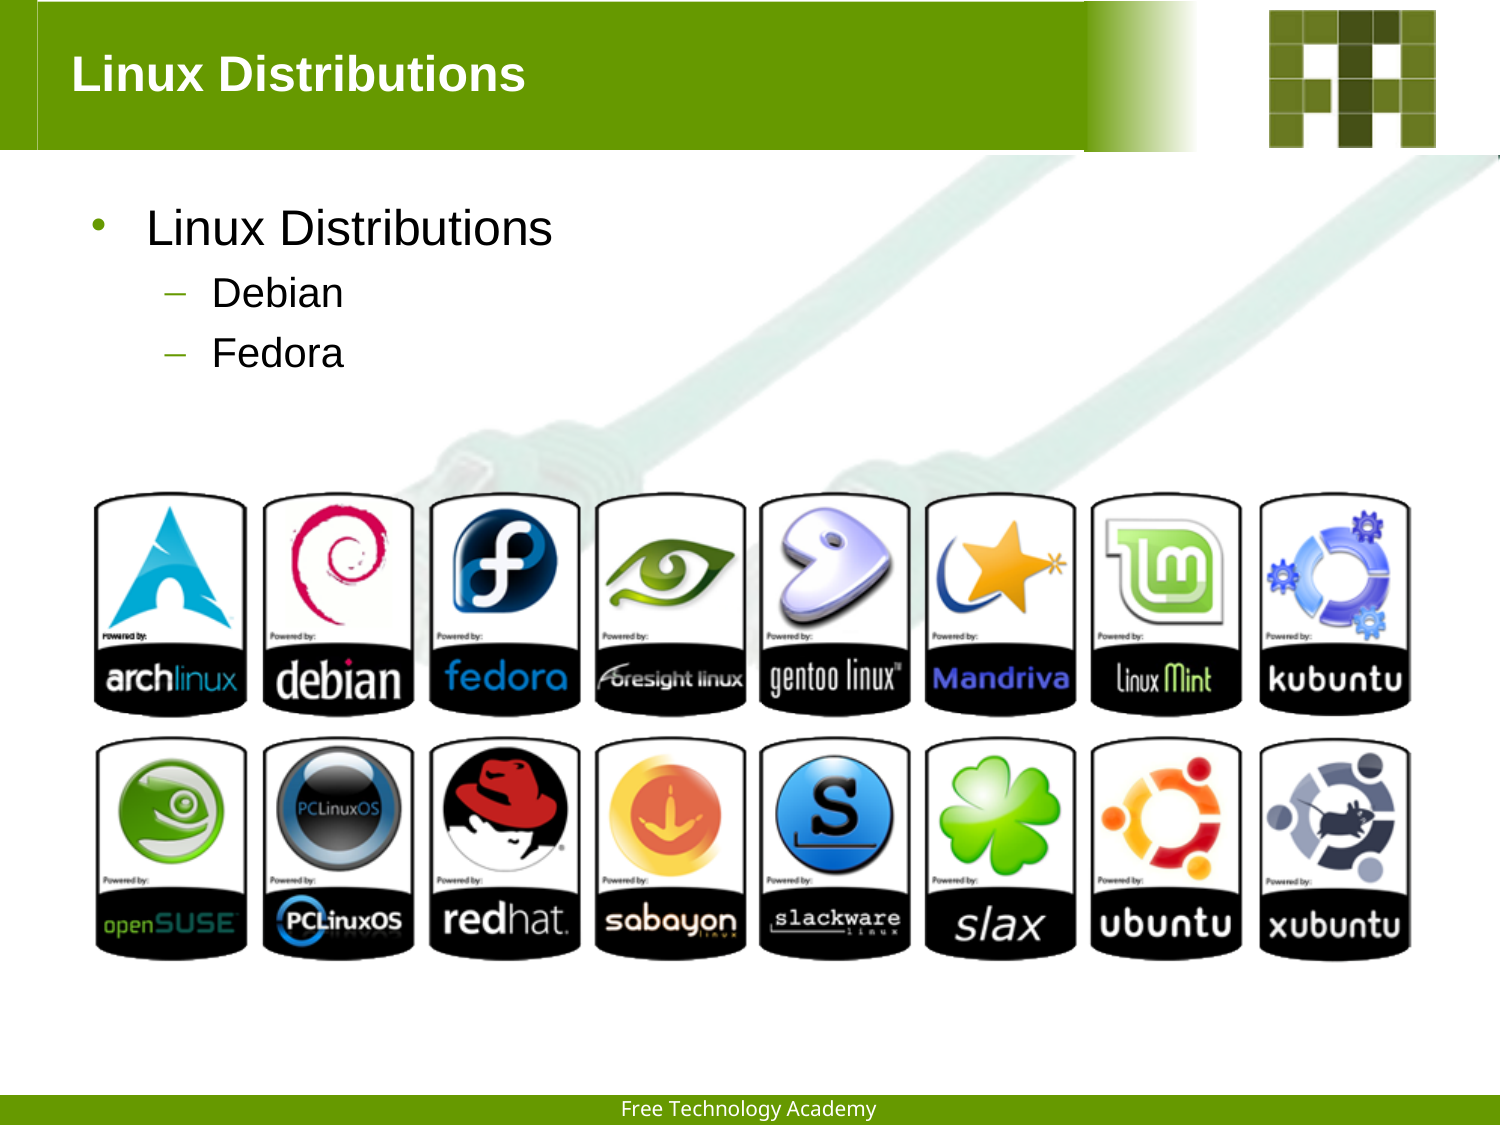

# Linux Distributions
Linux Distributions
Debian
Fedora